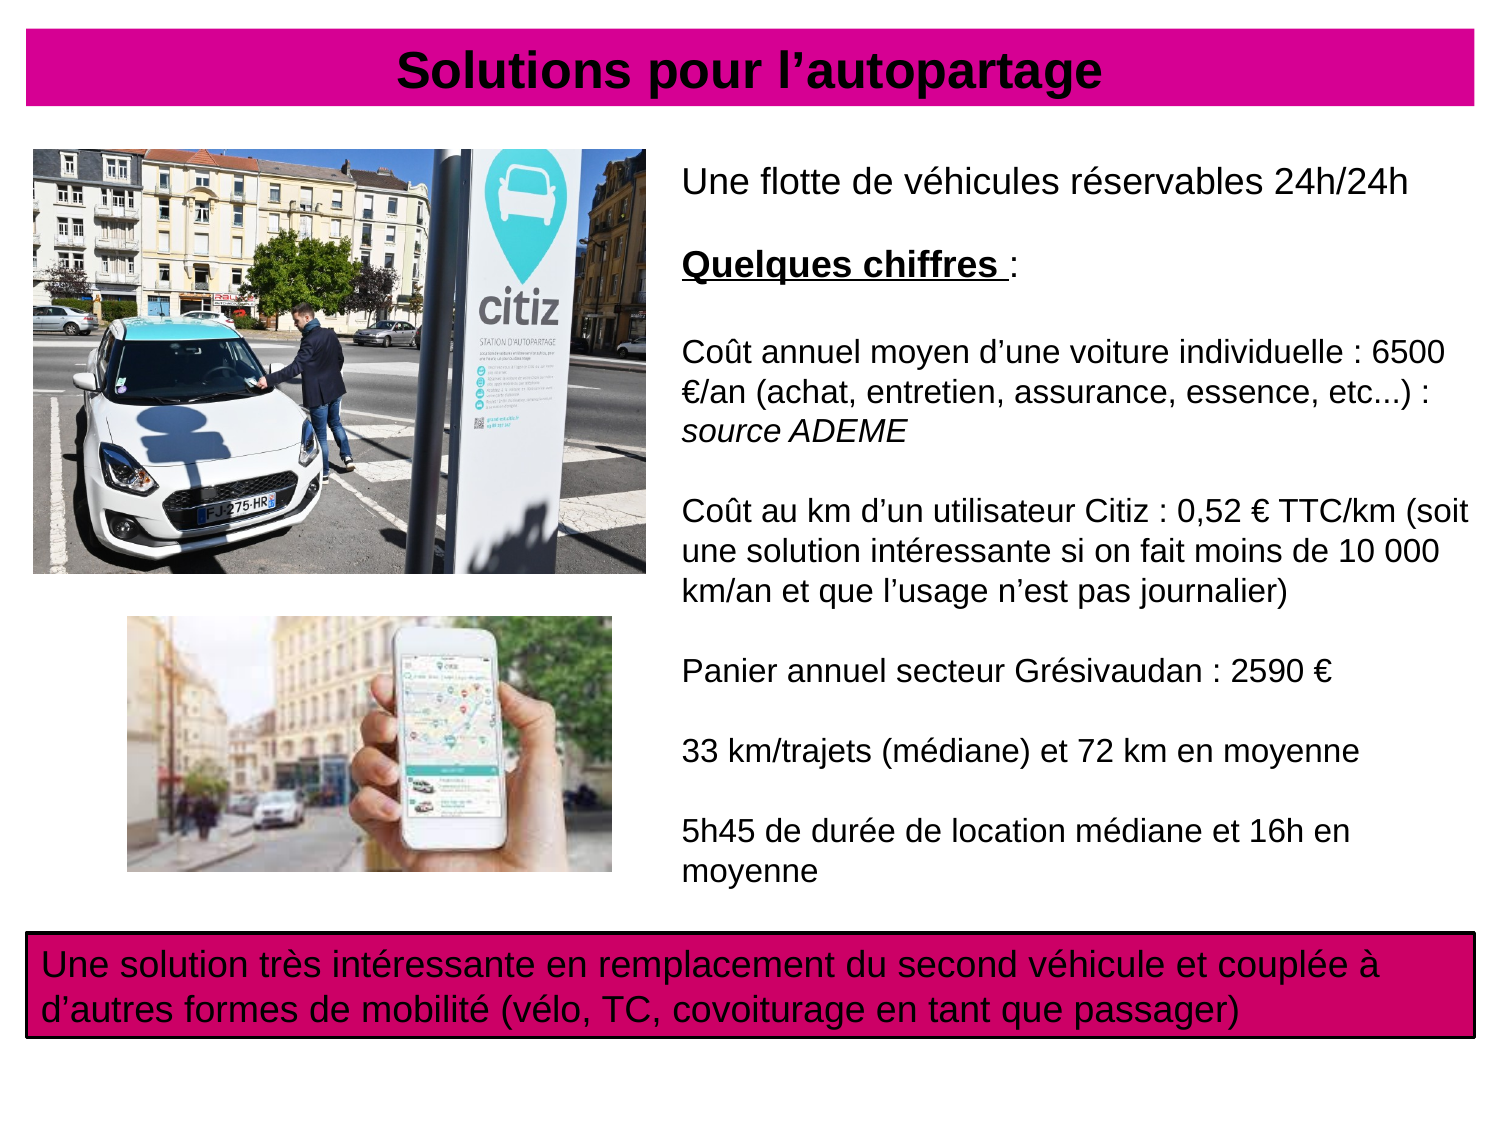

Solutions pour l’autopartage
Une flotte de véhicules réservables 24h/24h
Quelques chiffres :
Coût annuel moyen d’une voiture individuelle : 6500 €/an (achat, entretien, assurance, essence, etc...) : source ADEME
Coût au km d’un utilisateur Citiz : 0,52 € TTC/km (soit une solution intéressante si on fait moins de 10 000 km/an et que l’usage n’est pas journalier)
Panier annuel secteur Grésivaudan : 2590 €
33 km/trajets (médiane) et 72 km en moyenne
5h45 de durée de location médiane et 16h en moyenne
Une solution très intéressante en remplacement du second véhicule et couplée à d’autres formes de mobilité (vélo, TC, covoiturage en tant que passager)